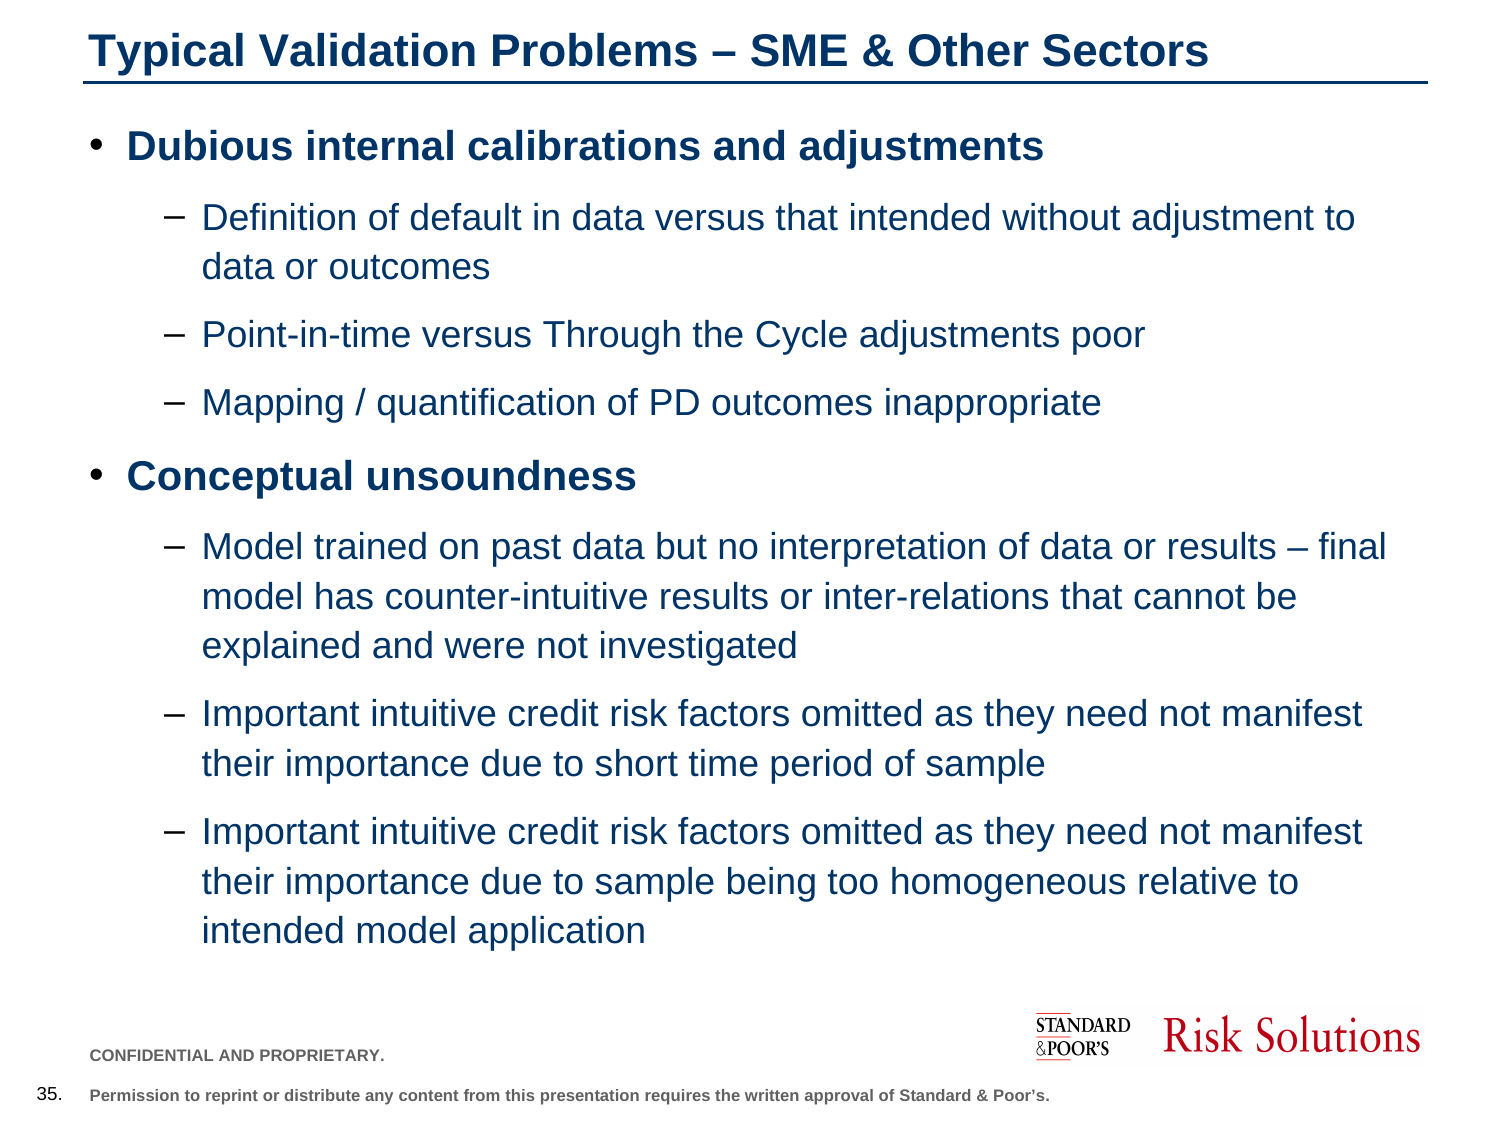

# Typical Validation Problems – SME & Other Sectors
Dubious internal calibrations and adjustments
Definition of default in data versus that intended without adjustment to data or outcomes
Point-in-time versus Through the Cycle adjustments poor
Mapping / quantification of PD outcomes inappropriate
Conceptual unsoundness
Model trained on past data but no interpretation of data or results – final model has counter-intuitive results or inter-relations that cannot be explained and were not investigated
Important intuitive credit risk factors omitted as they need not manifest their importance due to short time period of sample
Important intuitive credit risk factors omitted as they need not manifest their importance due to sample being too homogeneous relative to intended model application